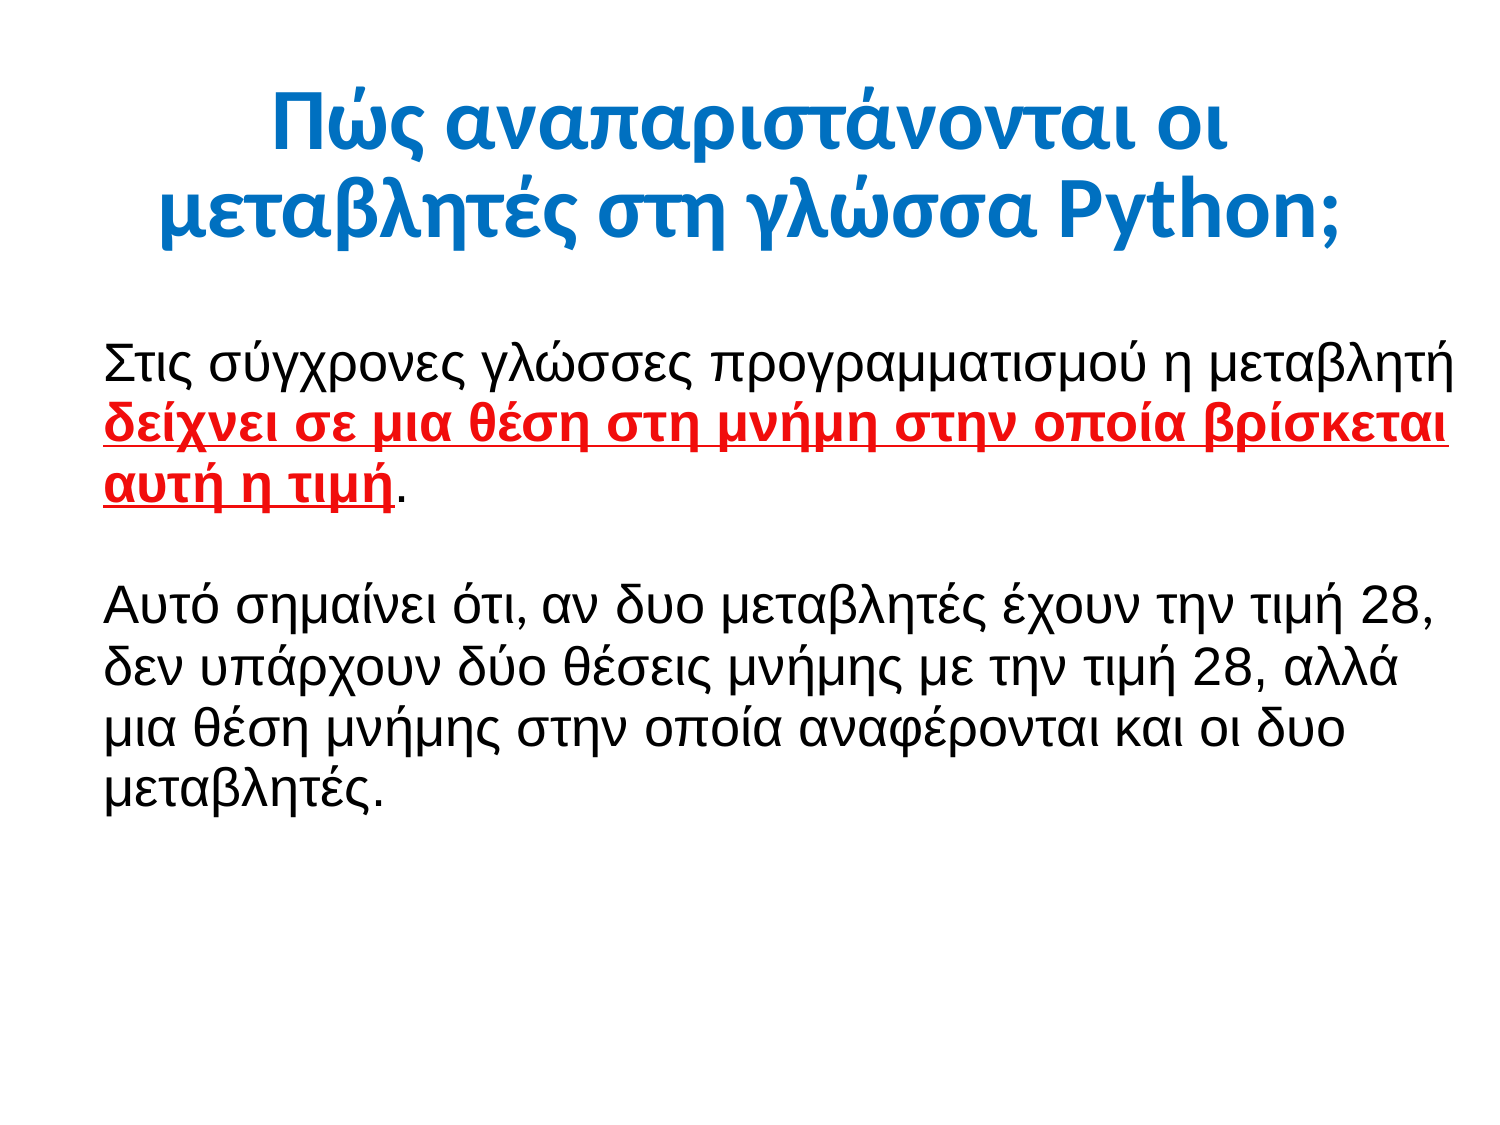

# Πώς αναπαριστάνονται οι μεταβλητές στη γλώσσα Python;
Στις σύγχρονες γλώσσες προγραμματισμού η μεταβλητή δείχνει σε μια θέση στη μνήμη στην οποία βρίσκεται αυτή η τιμή.
Αυτό σημαίνει ότι, αν δυο μεταβλητές έχουν την τιμή 28, δεν υπάρχουν δύο θέσεις μνήμης με την τιμή 28, αλλά μια θέση μνήμης στην οποία αναφέρονται και οι δυο μεταβλητές.